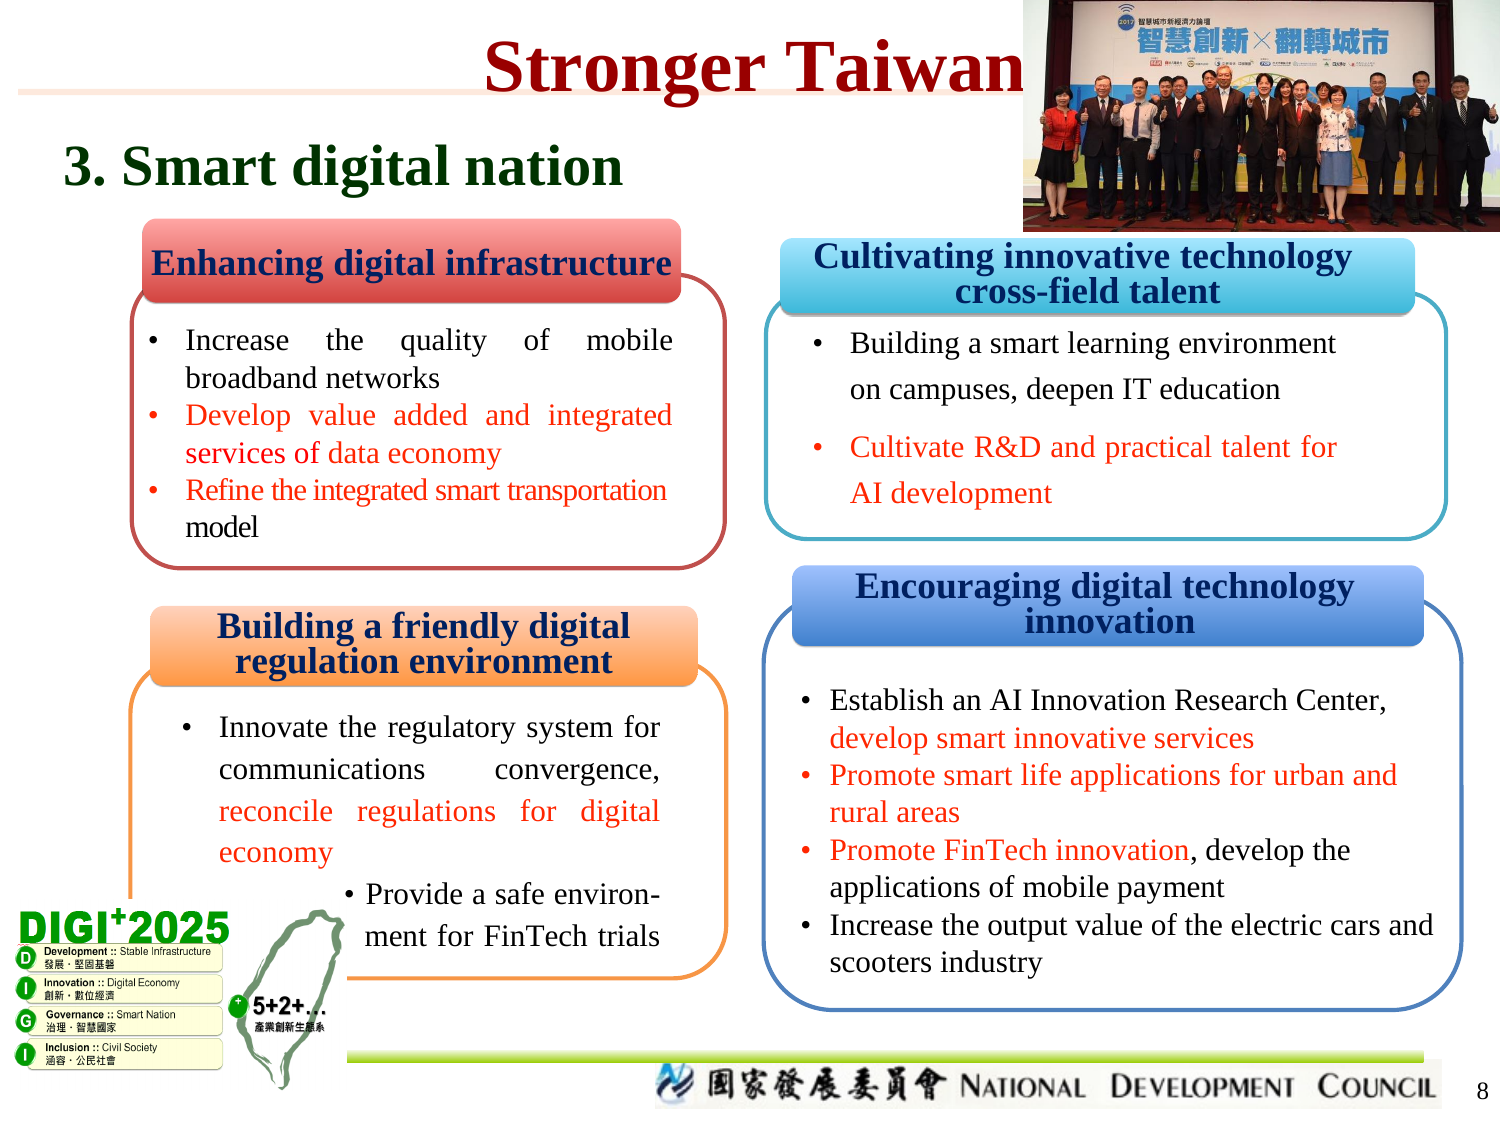

Stronger Taiwan
3. Smart digital nation
Enhancing digital infrastructure
Cultivating innovative technology
cross-field talent
•	Building a smart learning environment on campuses, deepen IT education
•	Cultivate R&D and practical talent for AI development
•	Increase the quality of mobile broadband networks
•	Develop value added and integrated services of data economy
•	Refine the integrated smart transportation model
Encouraging digital technology
innovation
•	Establish an AI Innovation Research Center, develop smart innovative services
•	Promote smart life applications for urban and rural areas
•	Promote FinTech innovation, develop the applications of mobile payment
•	Increase the output value of the electric cars and scooters industry
Building a friendly digital regulation environment
•	Innovate the regulatory system for communications convergence, reconcile regulations for digital economy
 •	Provide a safe environ-ment for FinTech trials